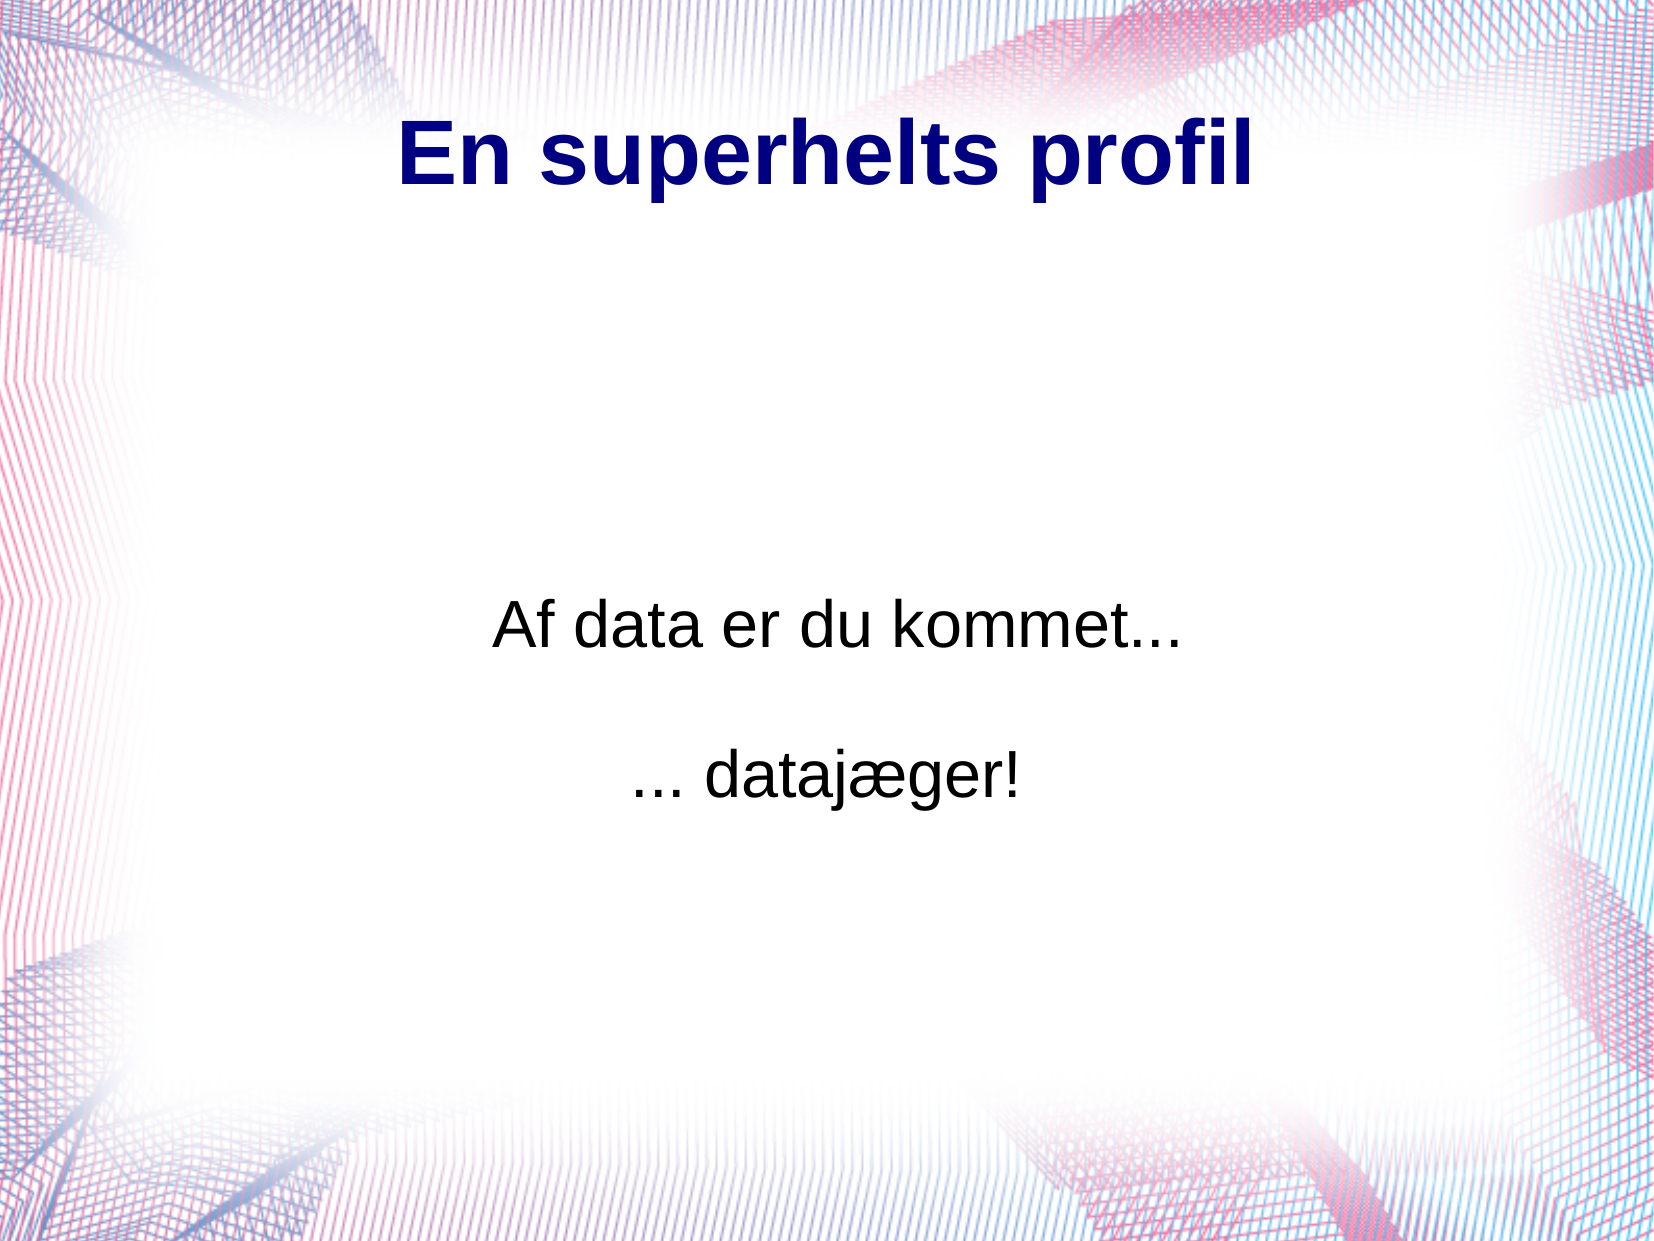

# En superhelts profil
Af data er du kommet...
... datajæger!